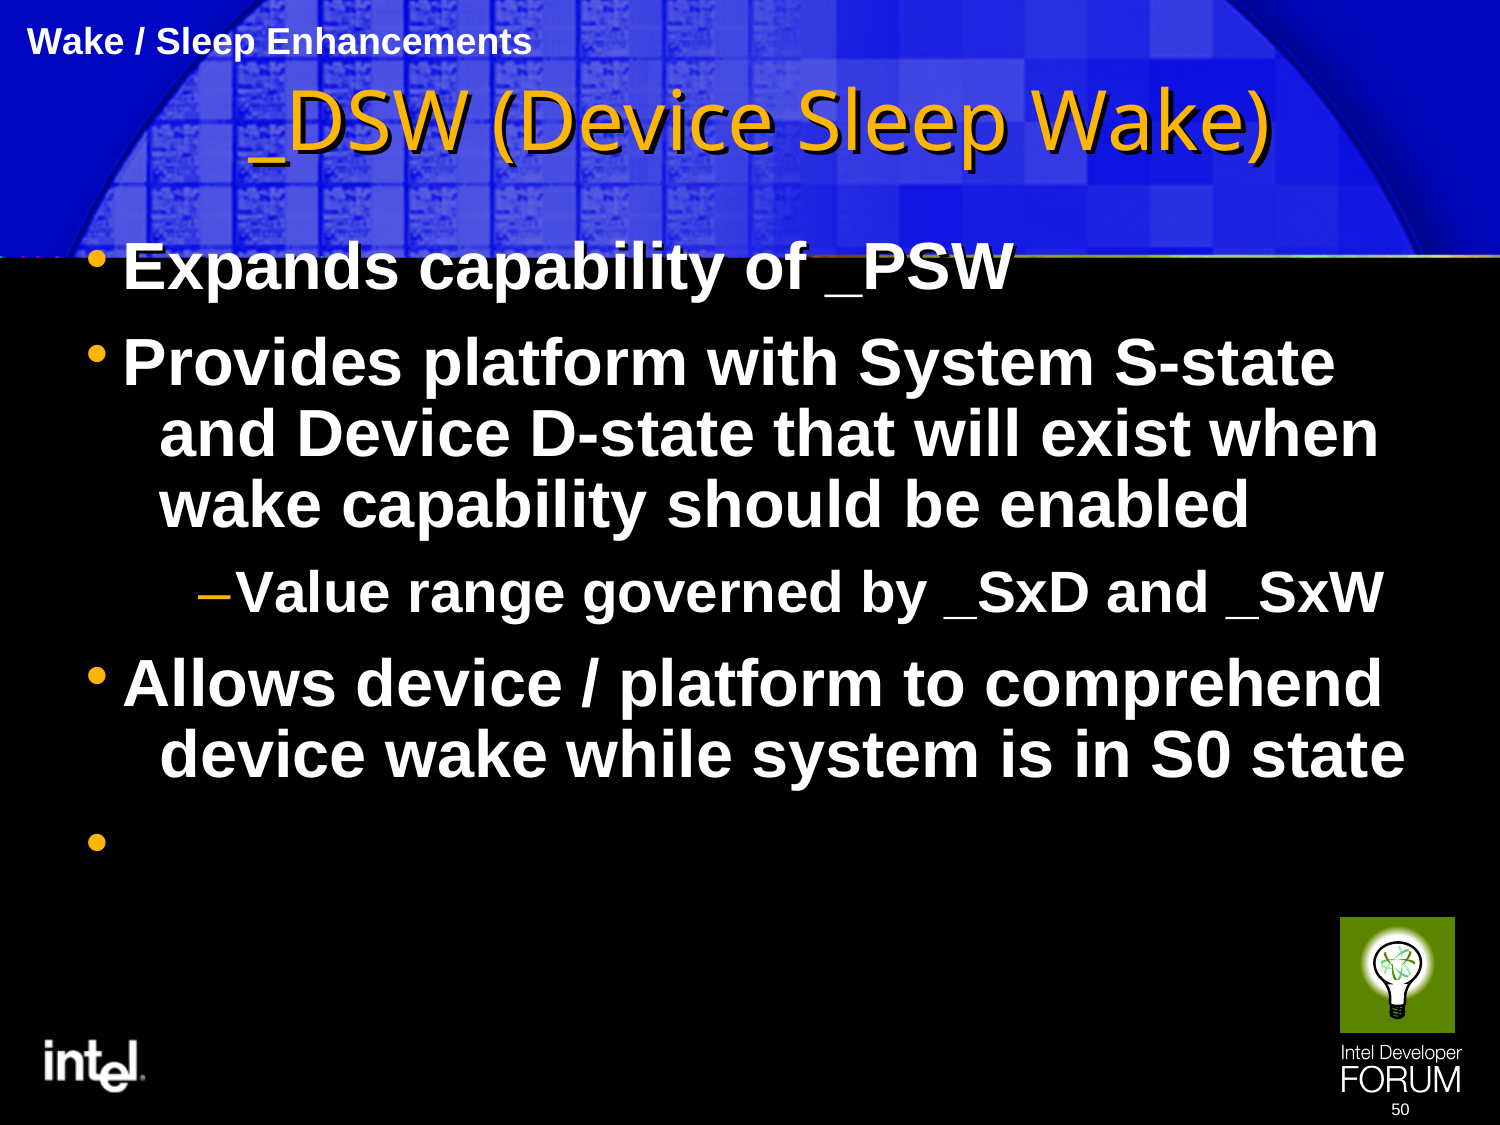

Wake / Sleep Enhancements
# _DSW (Device Sleep Wake)
Expands capability of _PSW
Provides platform with System S-state and Device D-state that will exist when wake capability should be enabled
Value range governed by _SxD and _SxW
Allows device / platform to comprehend device wake while system is in S0 state